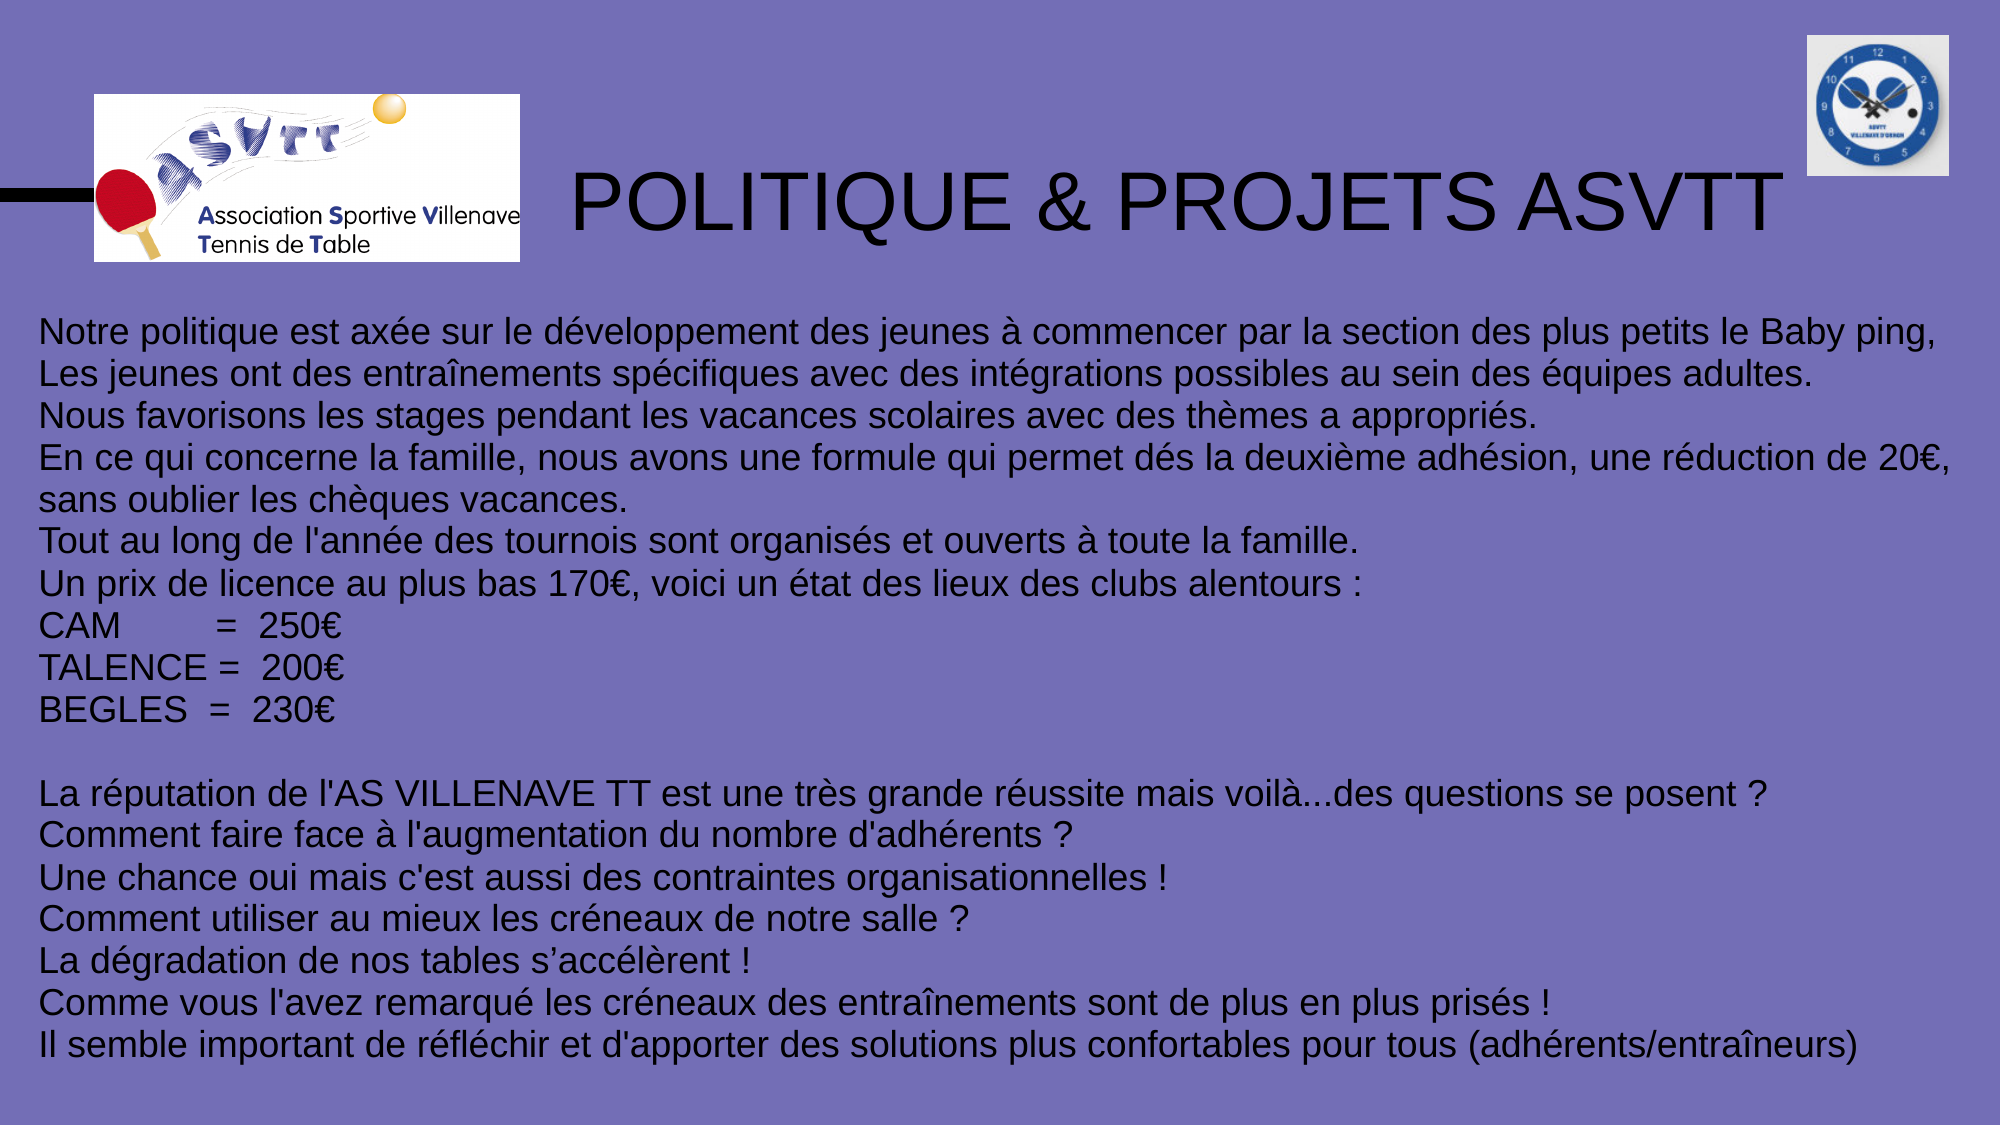

POLITIQUE & PROJETS ASVTT
Notre politique est axée sur le développement des jeunes à commencer par la section des plus petits le Baby ping, Les jeunes ont des entraînements spécifiques avec des intégrations possibles au sein des équipes adultes.
Nous favorisons les stages pendant les vacances scolaires avec des thèmes a appropriés.
En ce qui concerne la famille, nous avons une formule qui permet dés la deuxième adhésion, une réduction de 20€, sans oublier les chèques vacances.
Tout au long de l'année des tournois sont organisés et ouverts à toute la famille.
Un prix de licence au plus bas 170€, voici un état des lieux des clubs alentours :
CAM = 250€
TALENCE = 200€
BEGLES = 230€
La réputation de l'AS VILLENAVE TT est une très grande réussite mais voilà...des questions se posent ?
Comment faire face à l'augmentation du nombre d'adhérents ?
Une chance oui mais c'est aussi des contraintes organisationnelles !
Comment utiliser au mieux les créneaux de notre salle ?
La dégradation de nos tables s’accélèrent !
Comme vous l'avez remarqué les créneaux des entraînements sont de plus en plus prisés !
Il semble important de réfléchir et d'apporter des solutions plus confortables pour tous (adhérents/entraîneurs)